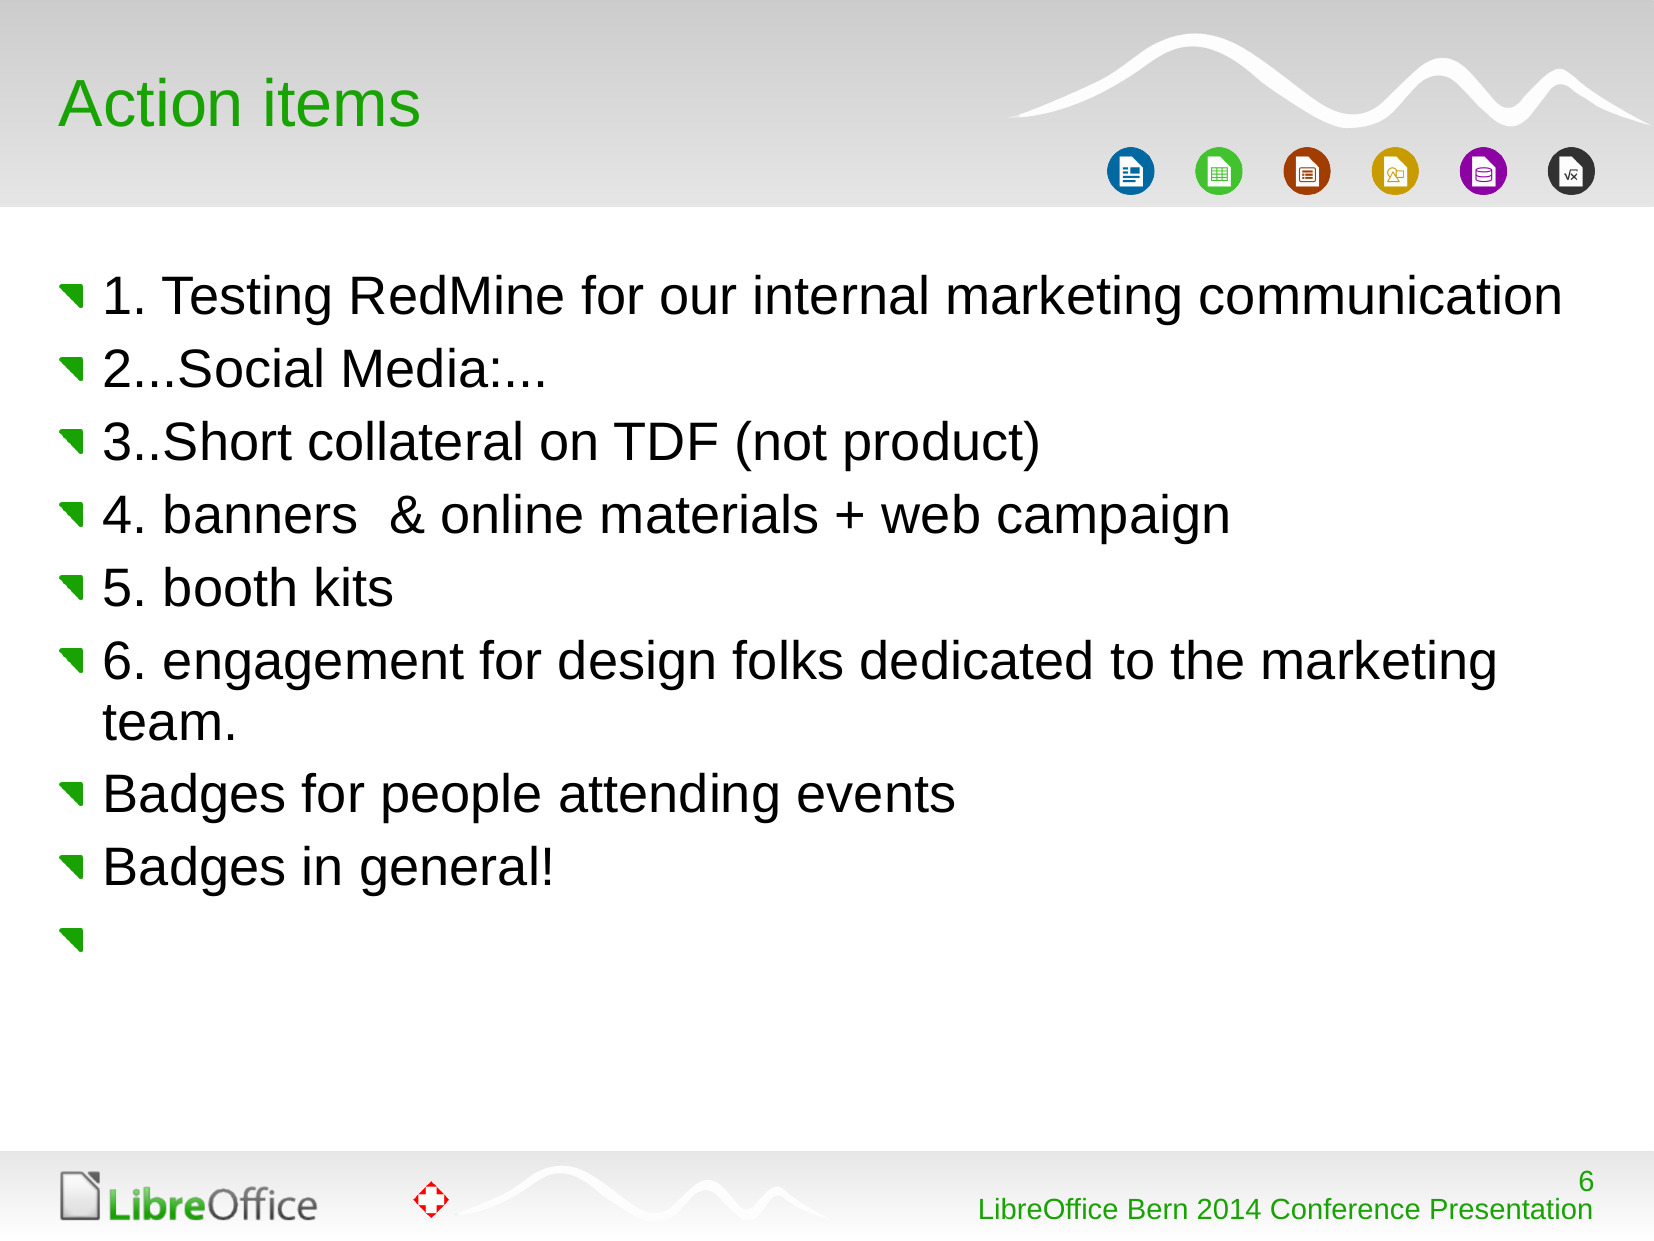

# Action items
1. Testing RedMine for our internal marketing communication
2...Social Media:...
3..Short collateral on TDF (not product)
4. banners & online materials + web campaign
5. booth kits
6. engagement for design folks dedicated to the marketing team.
Badges for people attending events
Badges in general!
6
LibreOffice Bern 2014 Conference Presentation